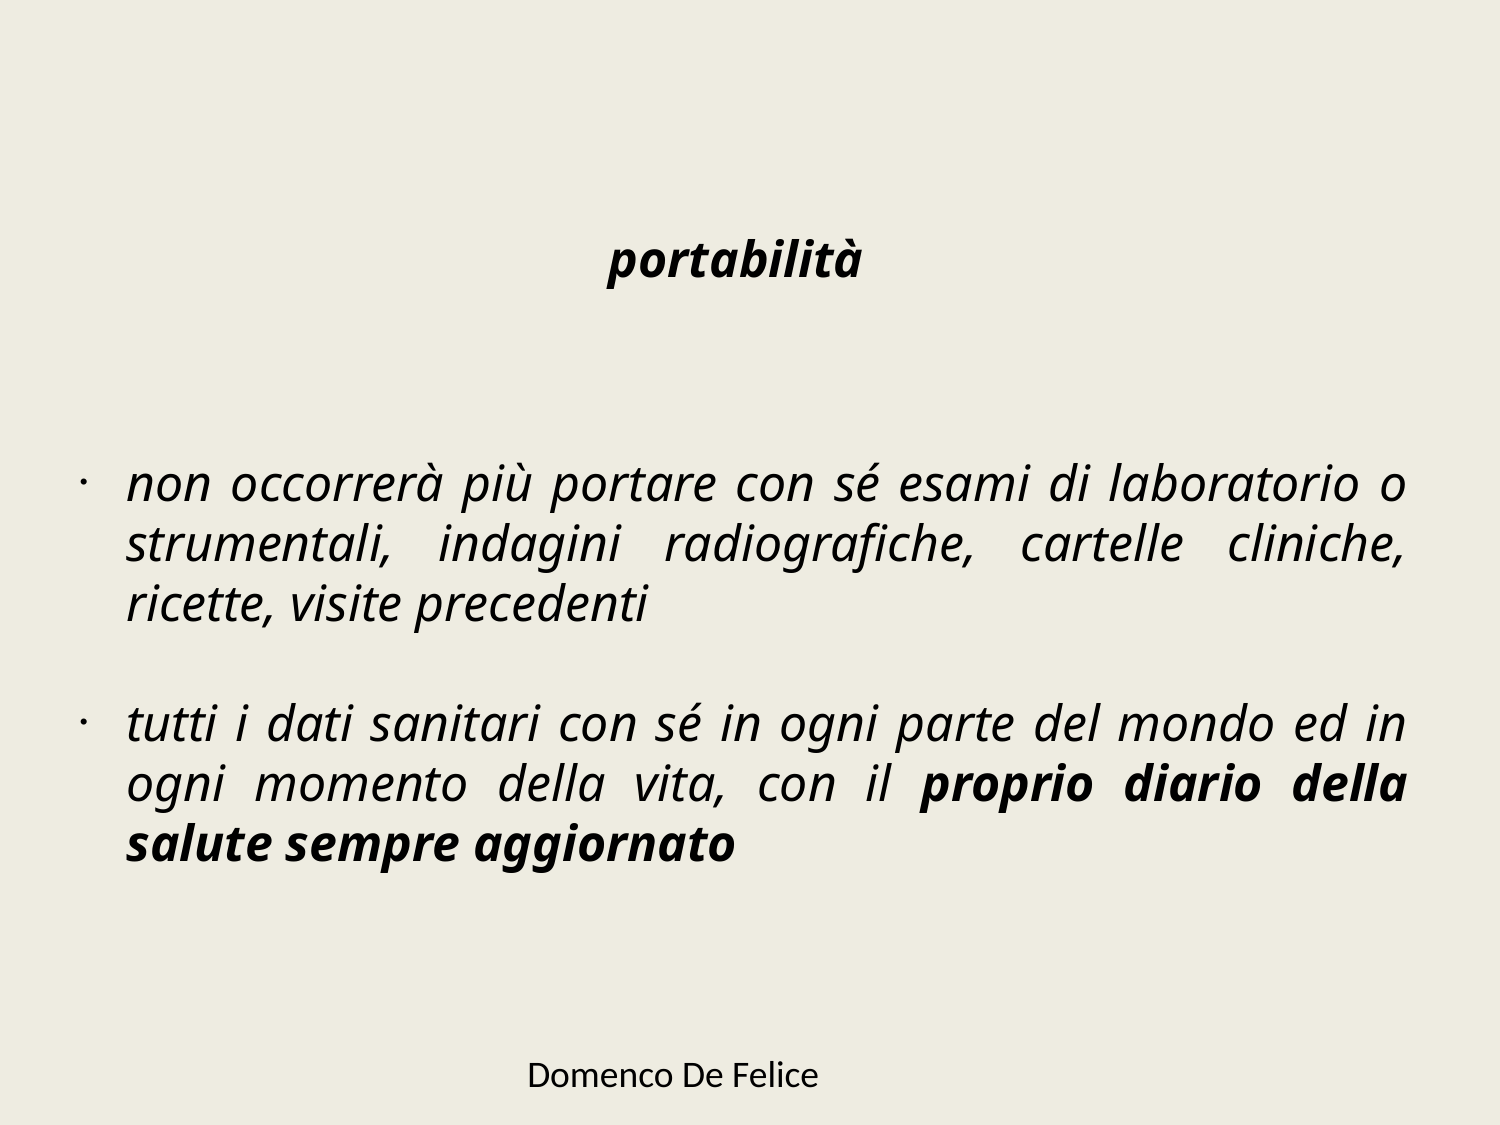

portabilità
non occorrerà più portare con sé esami di laboratorio o strumentali, indagini radiografiche, cartelle cliniche, ricette, visite precedenti
tutti i dati sanitari con sé in ogni parte del mondo ed in ogni momento della vita, con il proprio diario della salute sempre aggiornato
Domenco De Felice